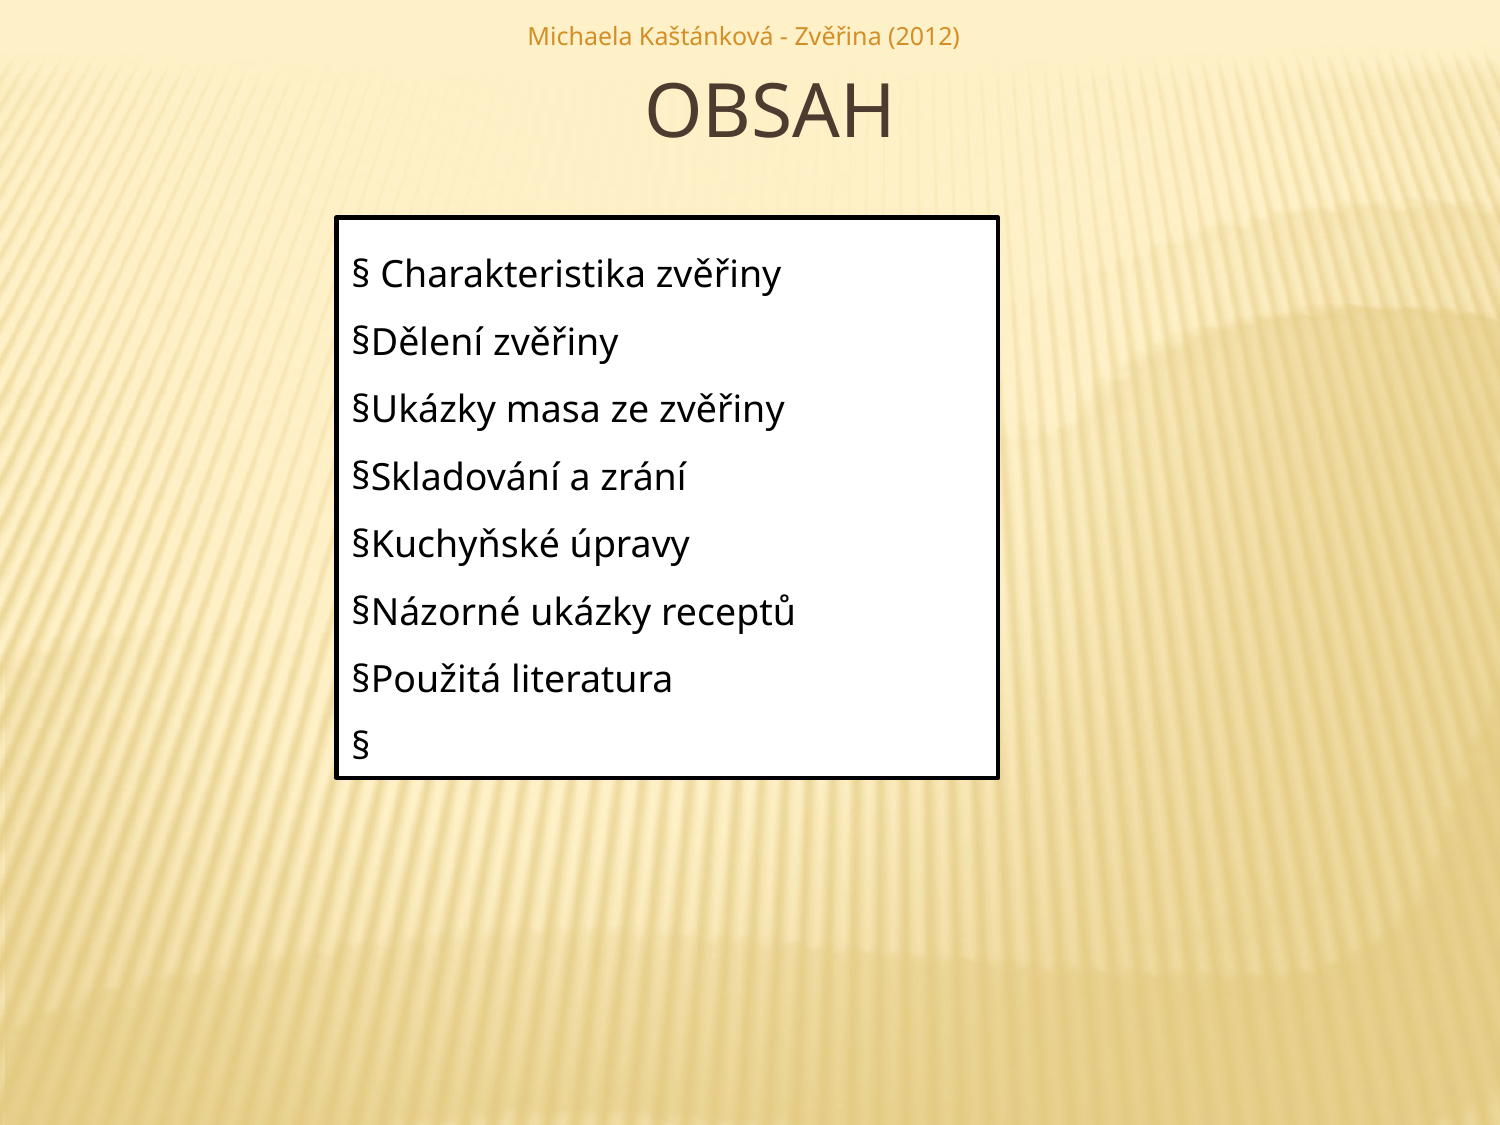

Michaela Kaštánková - Zvěřina (2012)
# Obsah
 Charakteristika zvěřiny
Dělení zvěřiny
Ukázky masa ze zvěřiny
Skladování a zrání
Kuchyňské úpravy
Názorné ukázky receptů
Použitá literatura